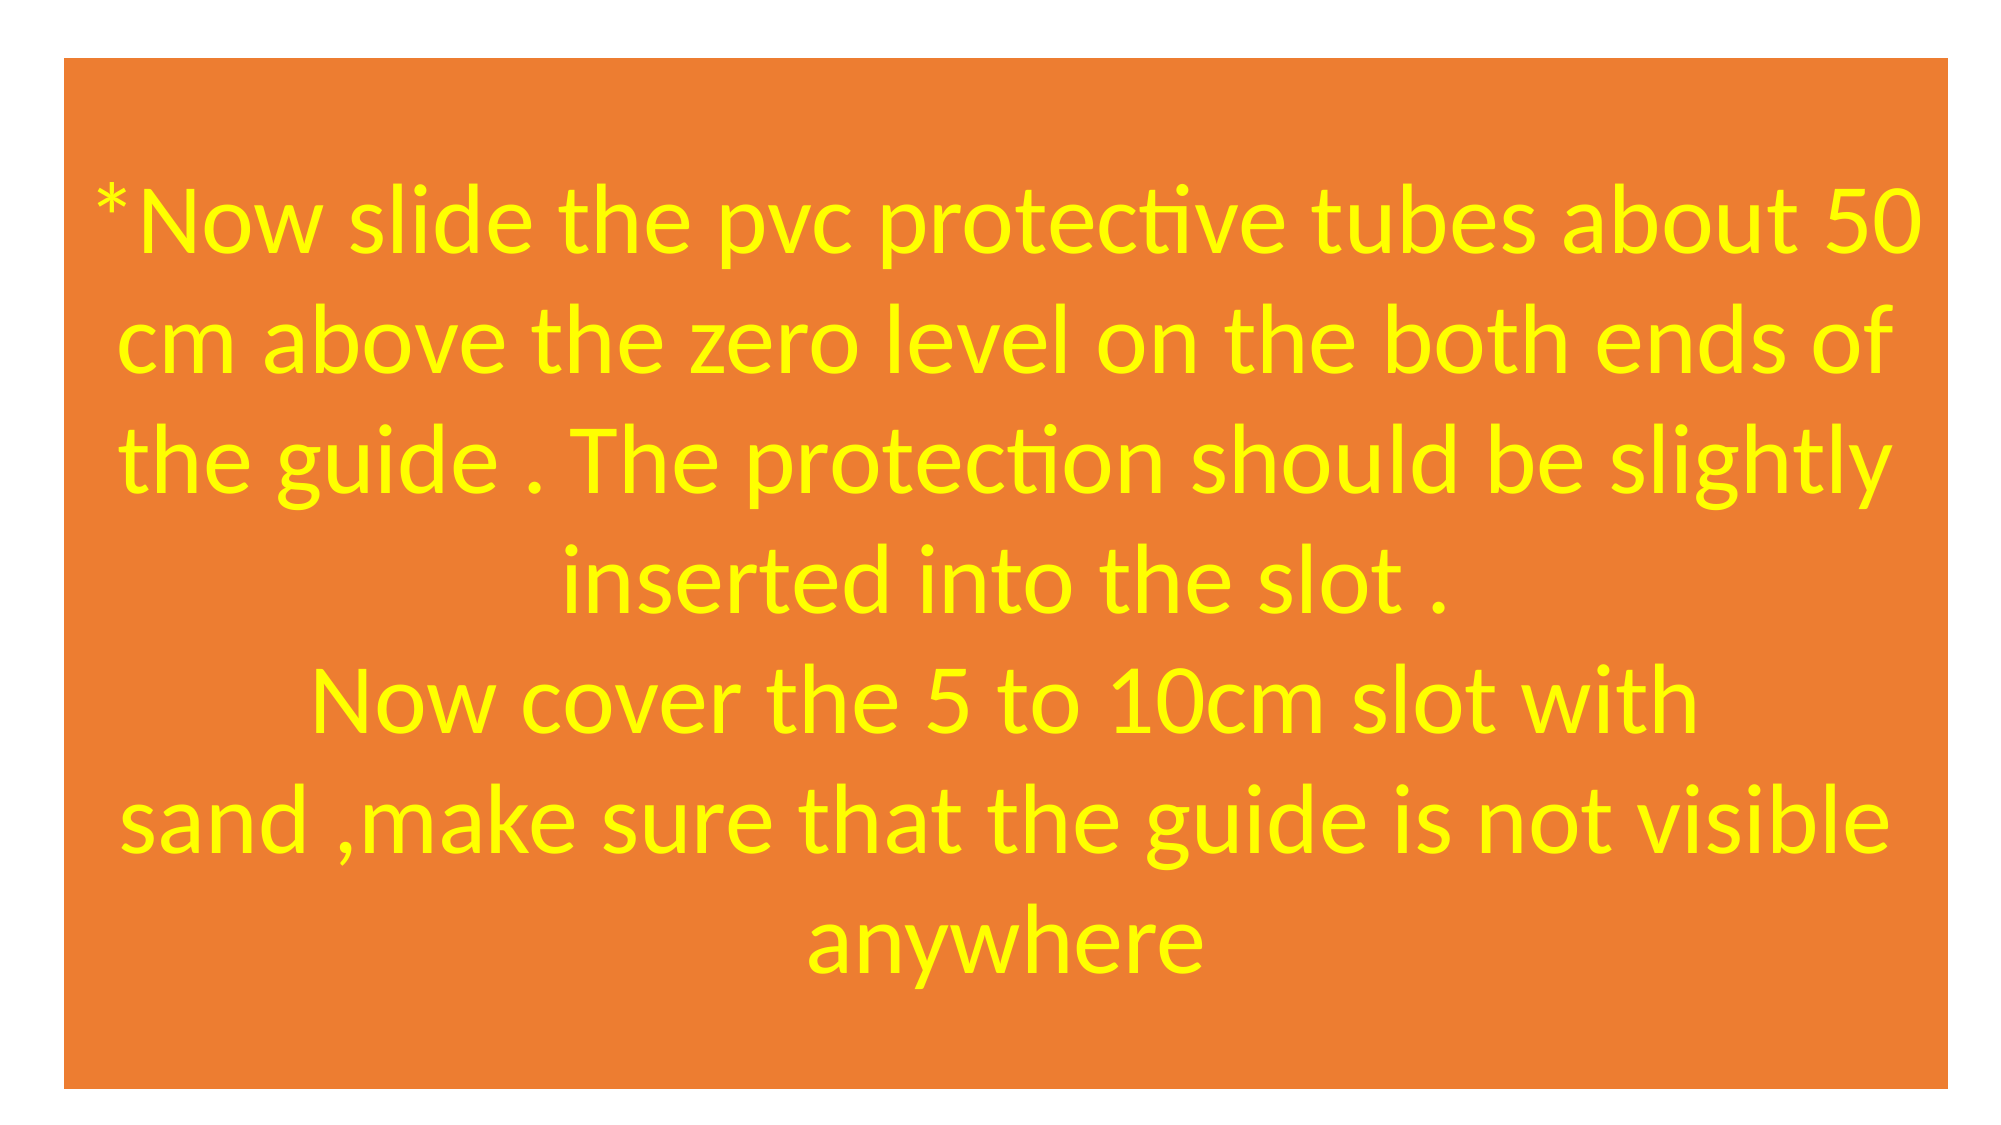

*Now slide the pvc protective tubes about 50 cm above the zero level on the both ends of the guide . The protection should be slightly inserted into the slot .
Now cover the 5 to 10cm slot with sand ,make sure that the guide is not visible anywhere